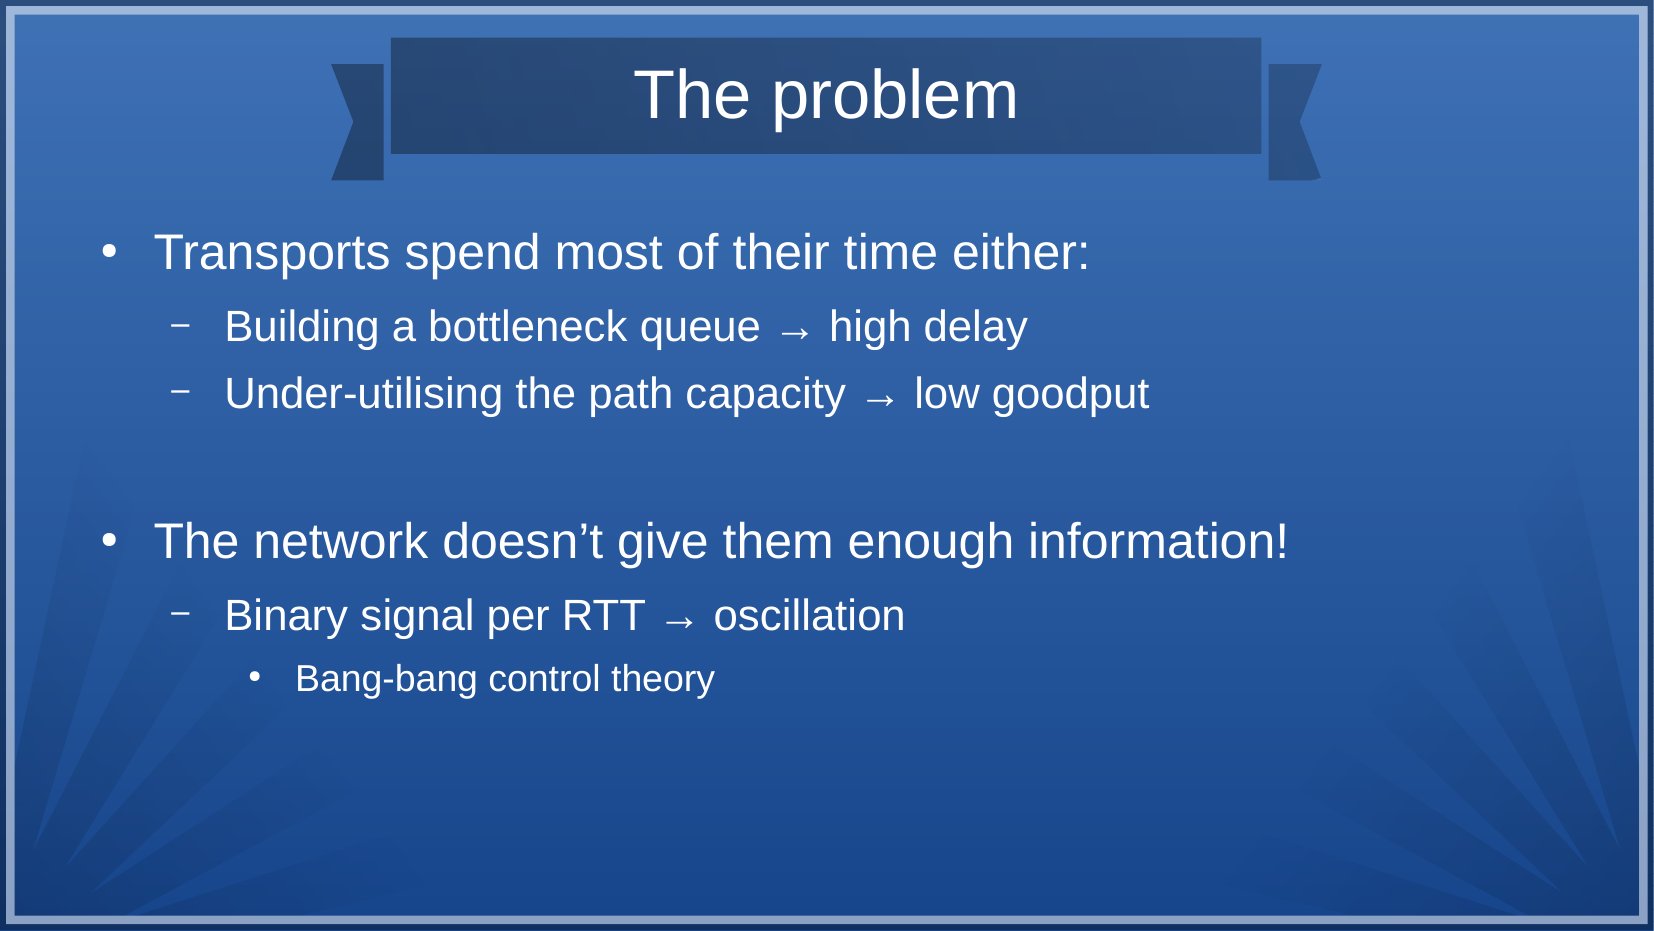

# The problem
Transports spend most of their time either:
Building a bottleneck queue → high delay
Under-utilising the path capacity → low goodput
The network doesn’t give them enough information!
Binary signal per RTT → oscillation
Bang-bang control theory